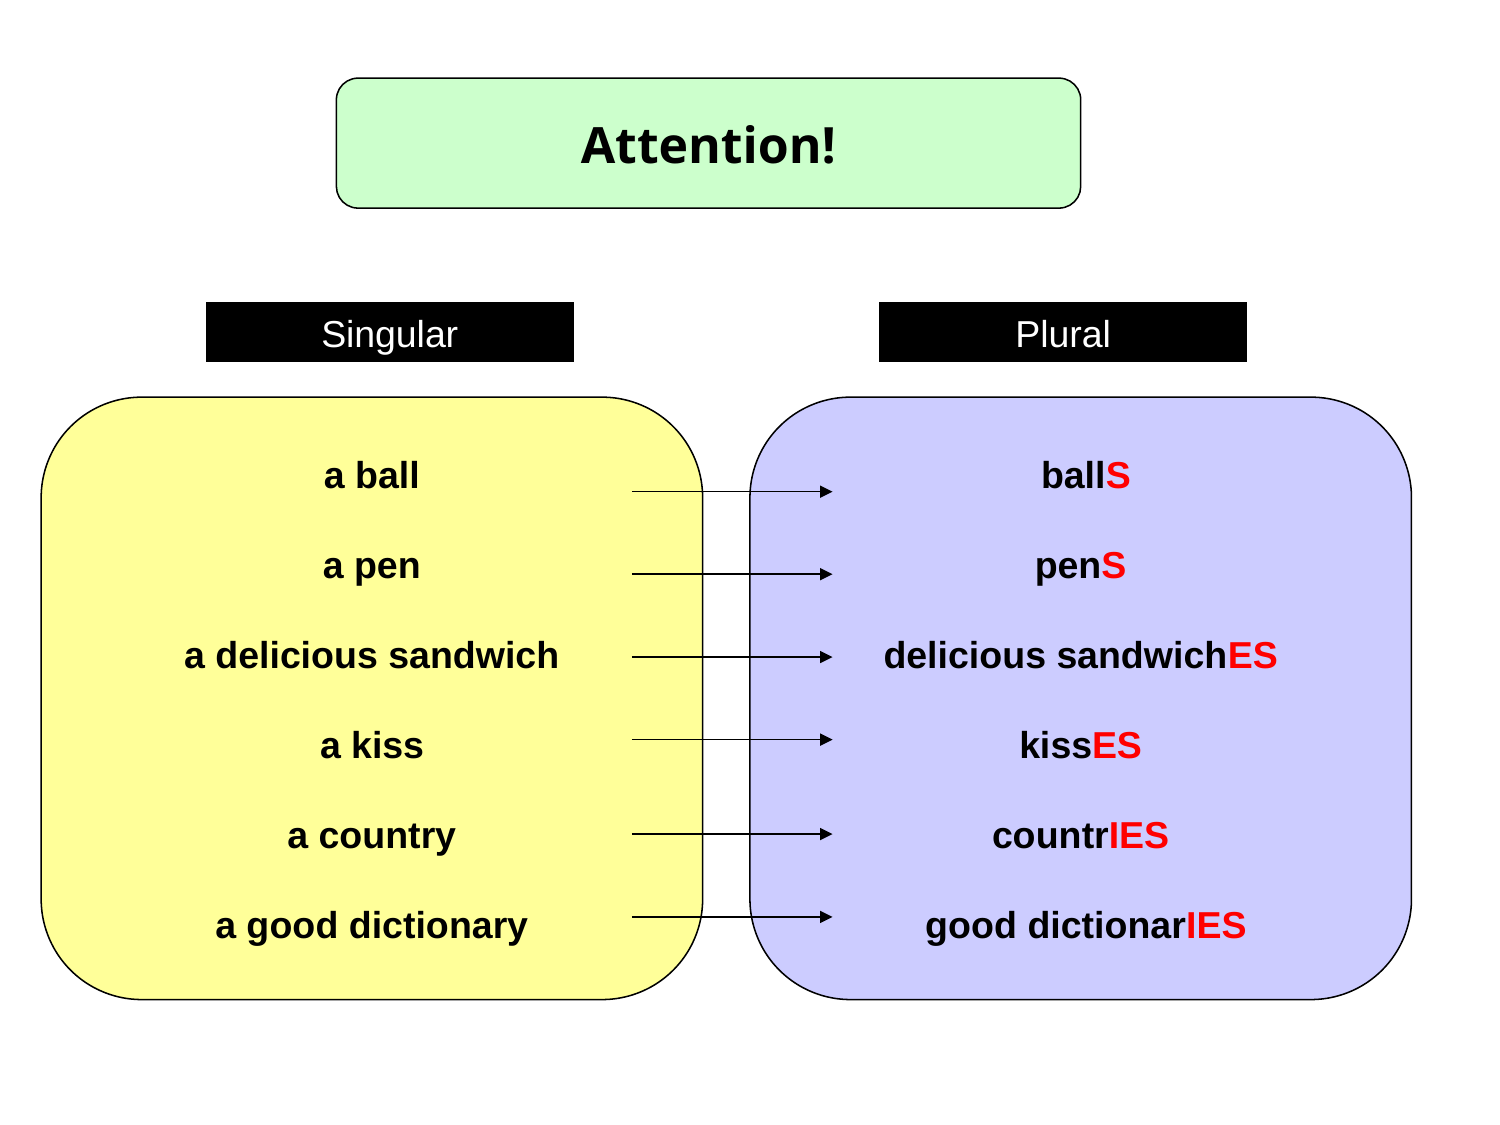

Attention!
Singular
Plural
a ball
a pen
a delicious sandwich
a kiss
a country
a good dictionary
 ballS
penS
delicious sandwichES
kissES
countrIES
 good dictionarIES